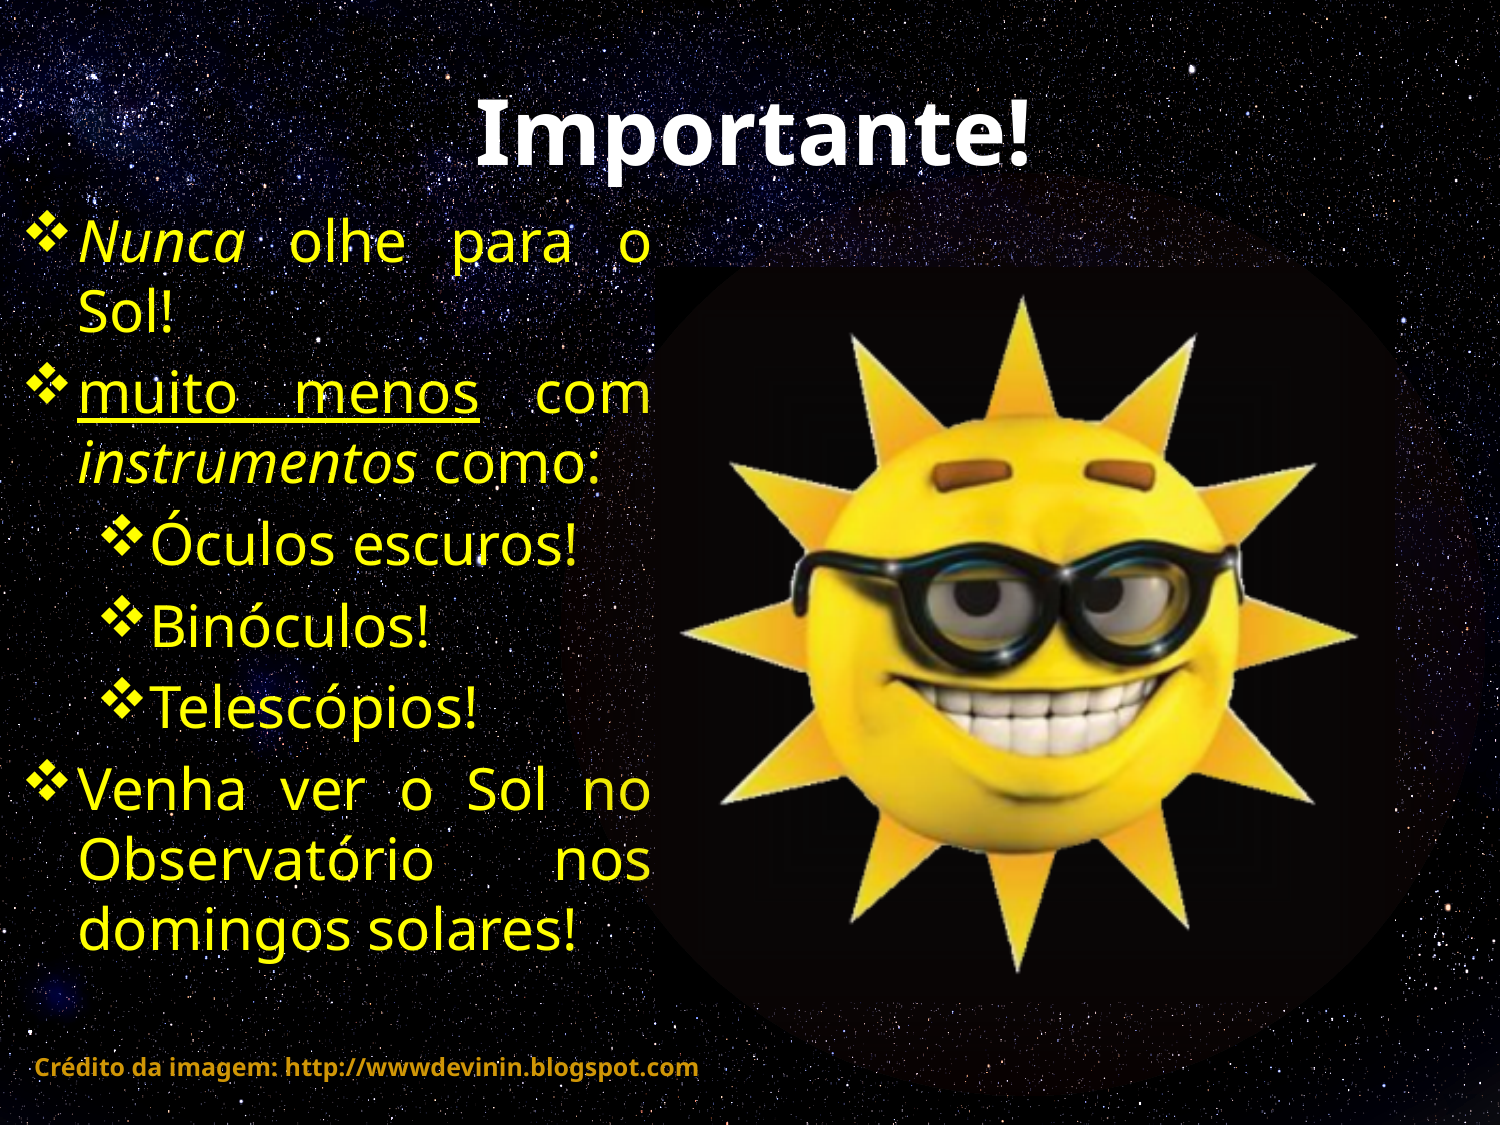

# Importante!
Nunca olhe para o Sol!
muito menos com instrumentos como:
Óculos escuros!
Binóculos!
Telescópios!
Venha ver o Sol no Observatório nos domingos solares!
Crédito da imagem: http://wwwdevinin.blogspot.com